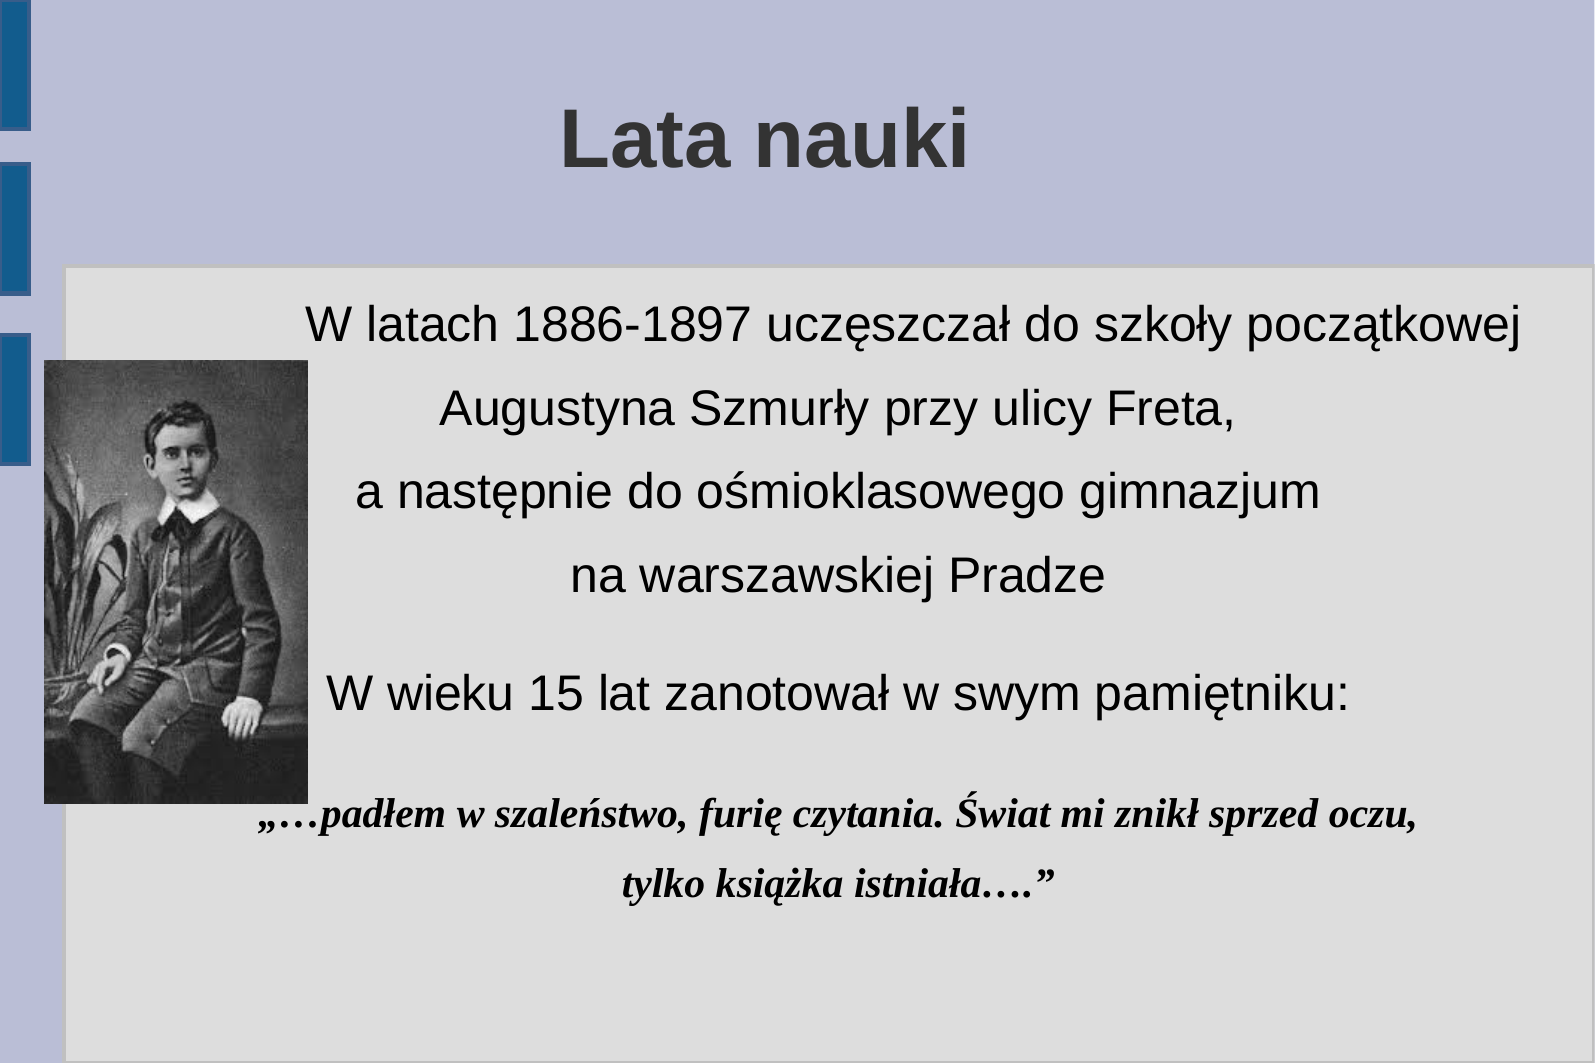

Lata nauki
		W latach 1886-1897 uczęszczał do szkoły początkowej
Augustyna Szmurły przy ulicy Freta,
a następnie do ośmioklasowego gimnazjum
na warszawskiej Pradze
W wieku 15 lat zanotował w swym pamiętniku:
„…padłem w szaleństwo, furię czytania. Świat mi znikł sprzed oczu,
tylko książka istniała….”